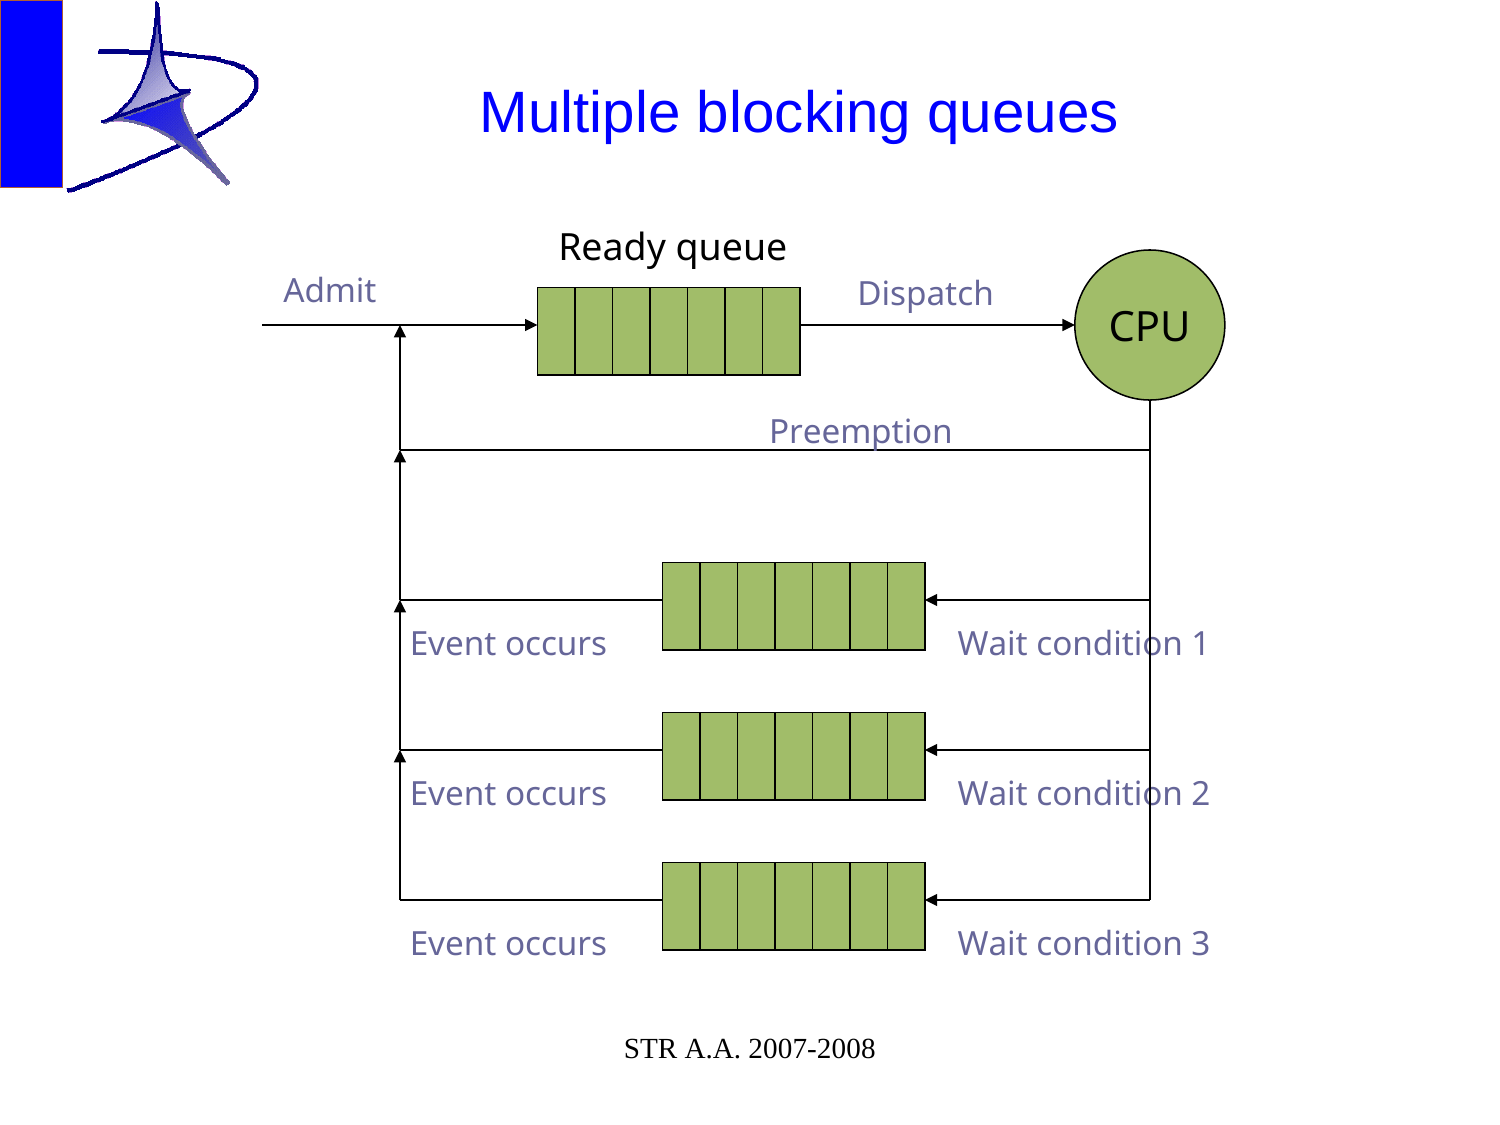

# Multiple blocking queues
Ready queue
CPU
Admit
Dispatch
Preemption
Event occurs
Wait condition 1
Event occurs
Wait condition 2
Event occurs
Wait condition 3
STR A.A. 2007-2008